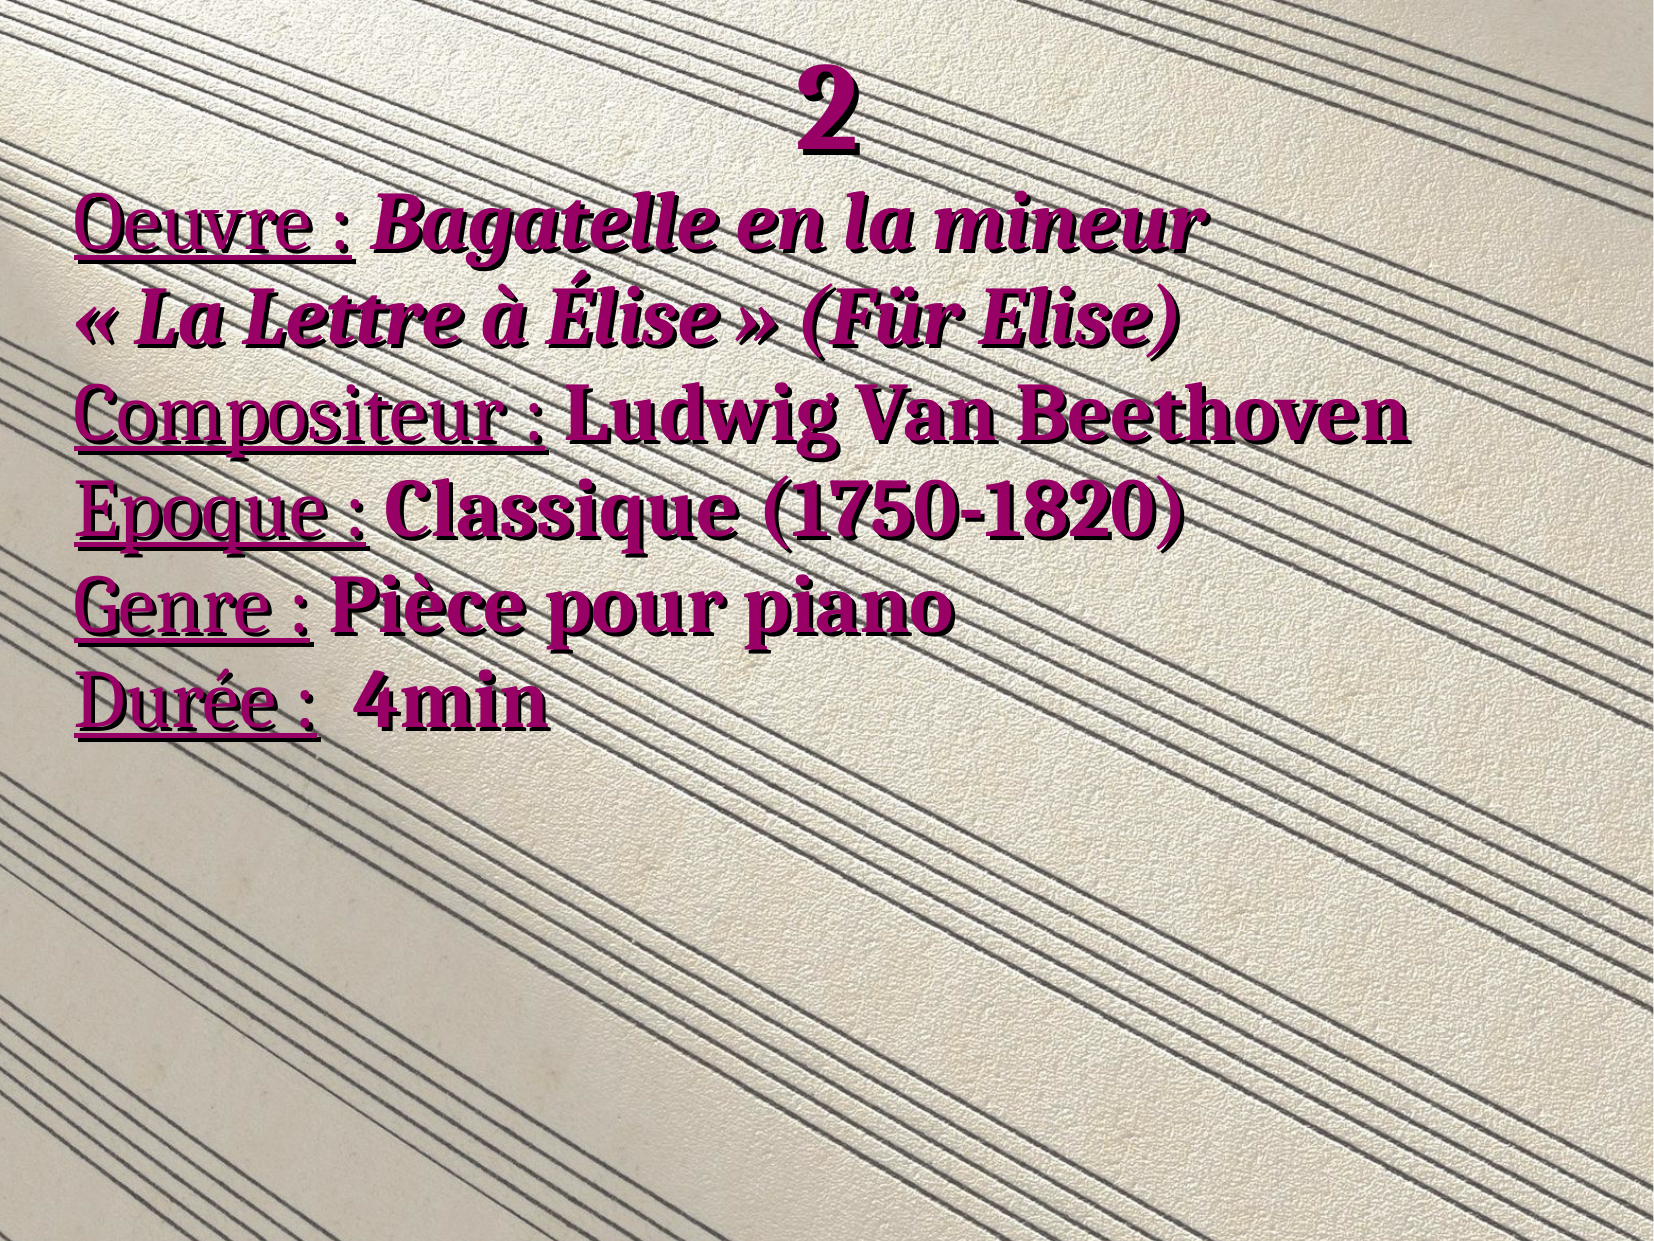

2
Oeuvre : Bagatelle en la mineur
« La Lettre à Élise » (Für Elise)
Compositeur : Ludwig Van Beethoven
Epoque : Classique (1750-1820)
Genre : Pièce pour piano
Durée : 4min